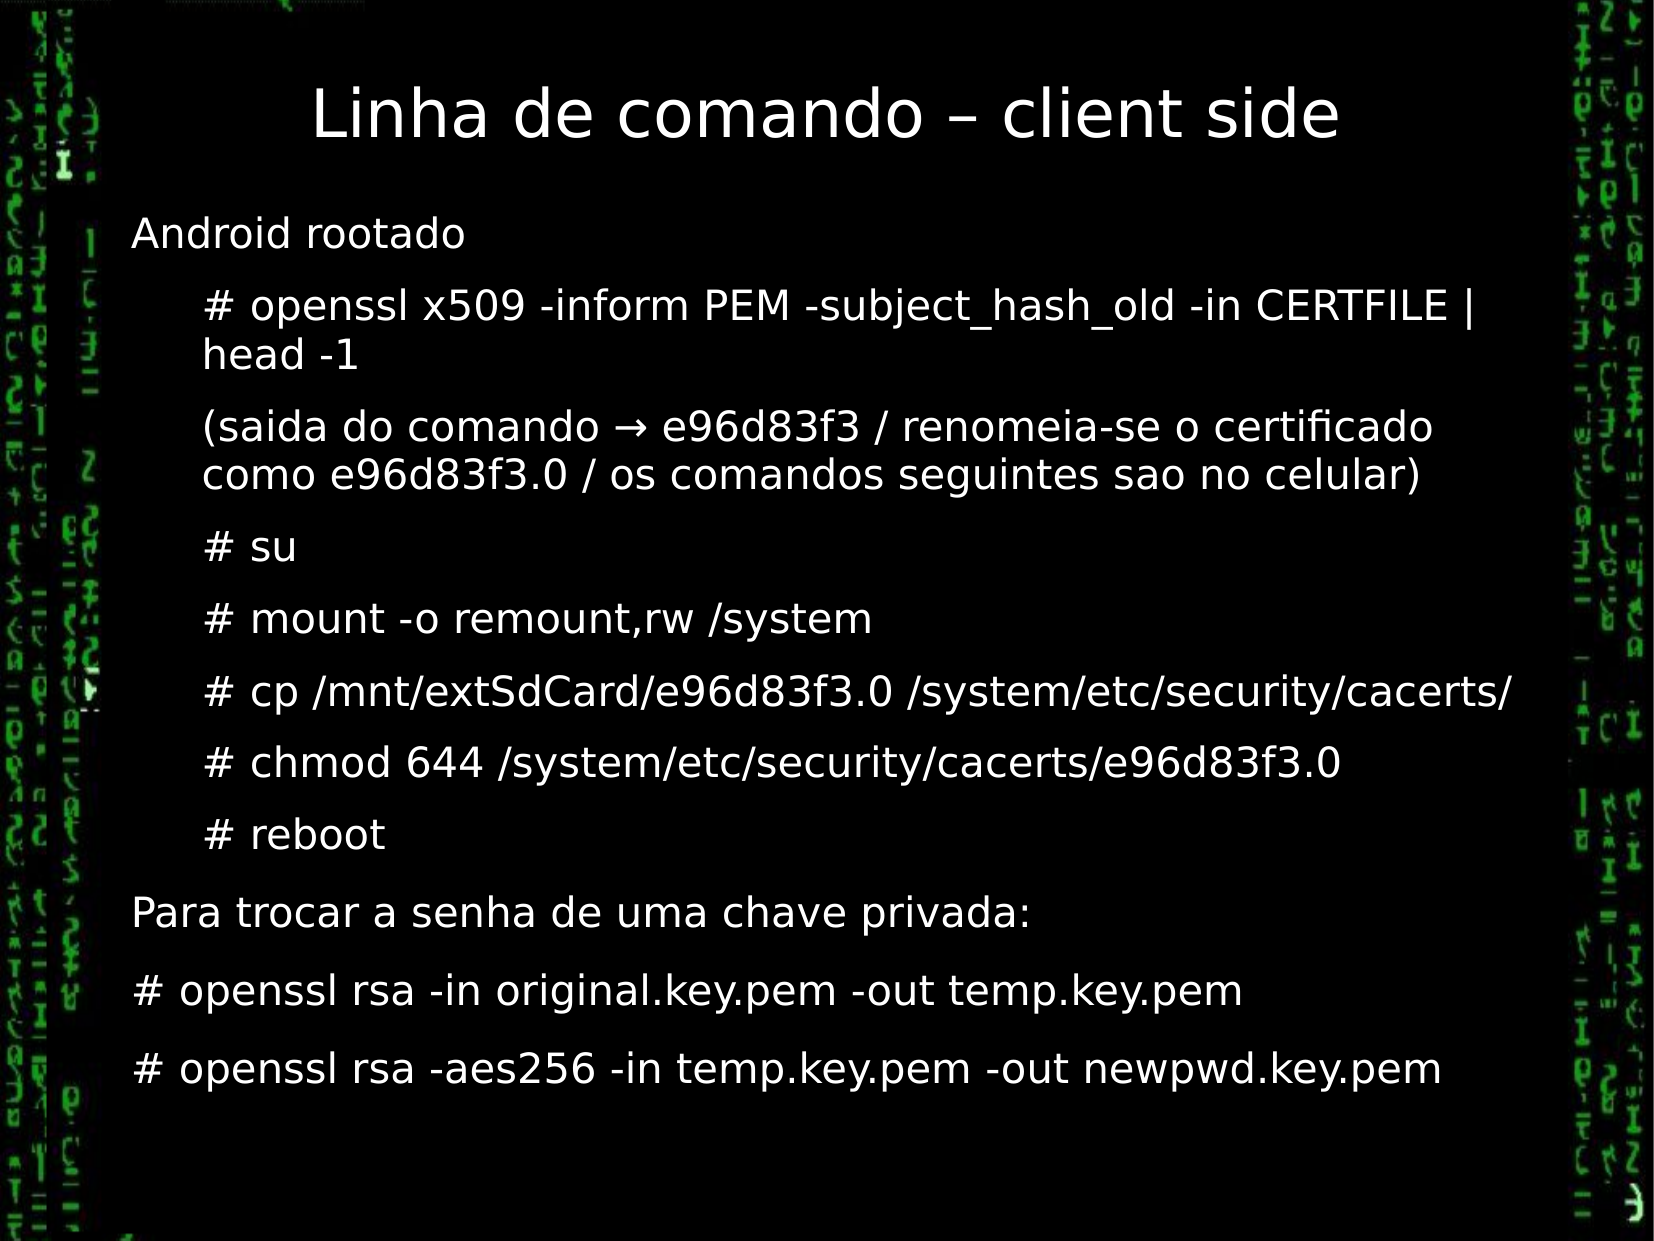

# Linha de comando – client side
Android rootado
# openssl x509 -inform PEM -subject_hash_old -in CERTFILE | head -1
(saida do comando → e96d83f3 / renomeia-se o certificado como e96d83f3.0 / os comandos seguintes sao no celular)
# su
# mount -o remount,rw /system
# cp /mnt/extSdCard/e96d83f3.0 /system/etc/security/cacerts/
# chmod 644 /system/etc/security/cacerts/e96d83f3.0
# reboot
Para trocar a senha de uma chave privada:
# openssl rsa -in original.key.pem -out temp.key.pem
# openssl rsa -aes256 -in temp.key.pem -out newpwd.key.pem